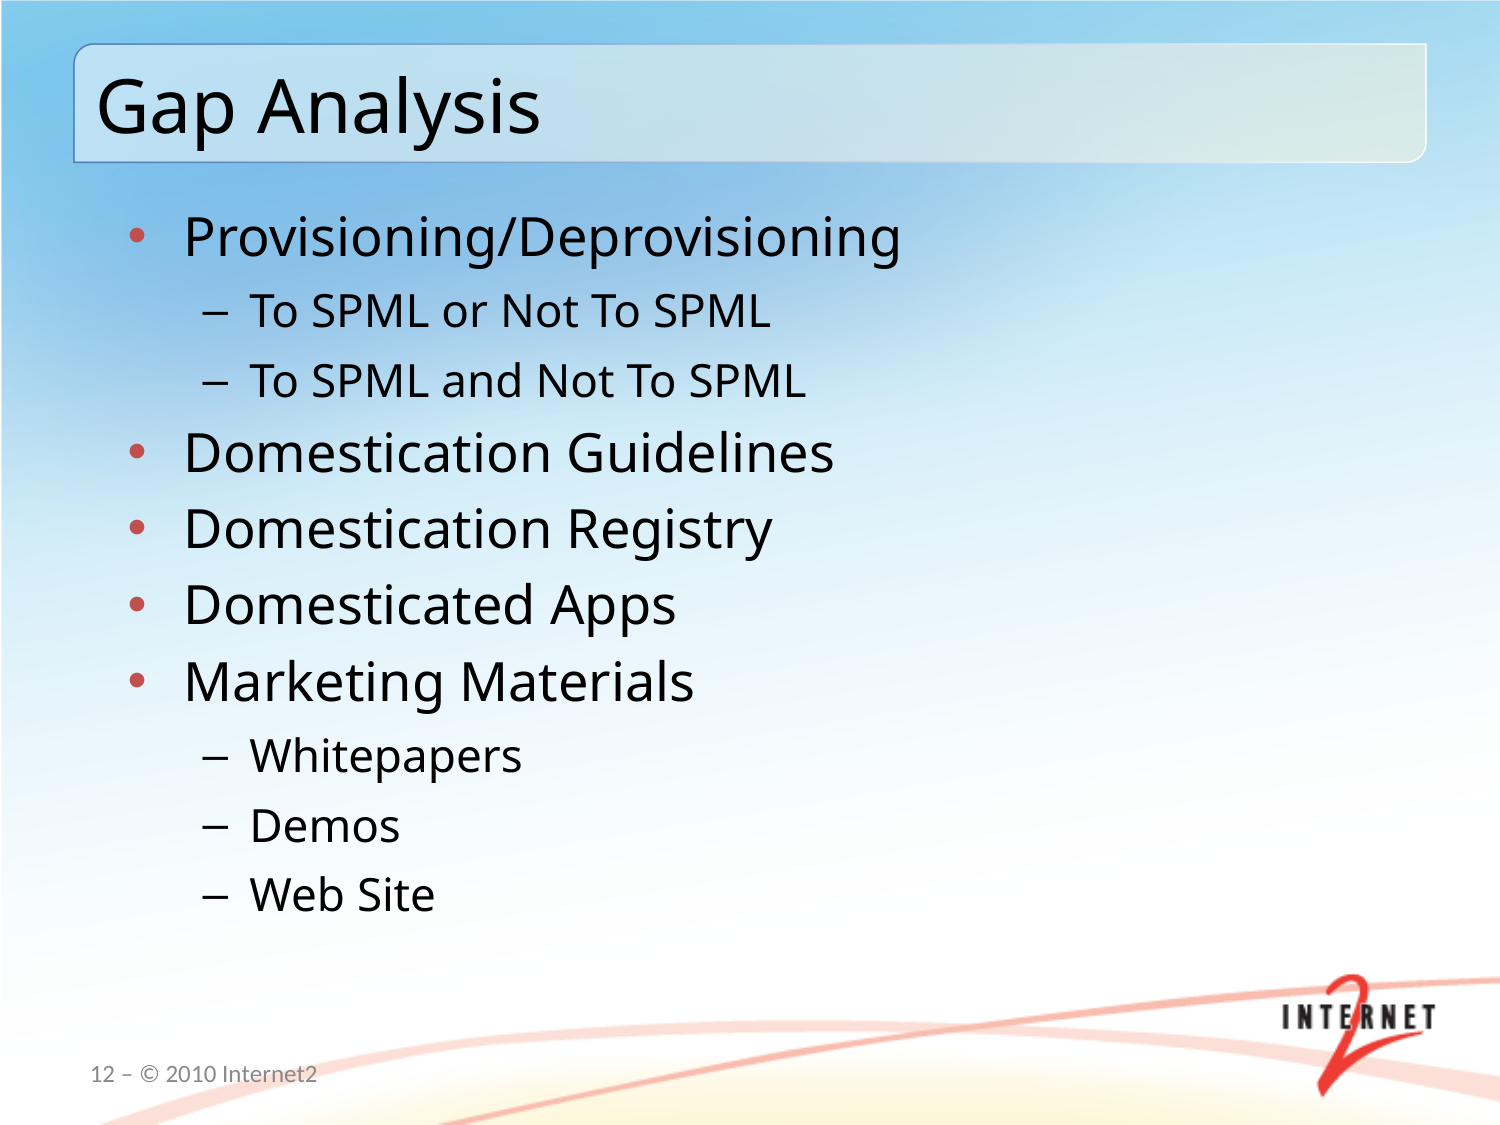

Gap Analysis
# Provisioning/Deprovisioning
To SPML or Not To SPML
To SPML and Not To SPML
Domestication Guidelines
Domestication Registry
Domesticated Apps
Marketing Materials
Whitepapers
Demos
Web Site
 – © 2010 Internet2